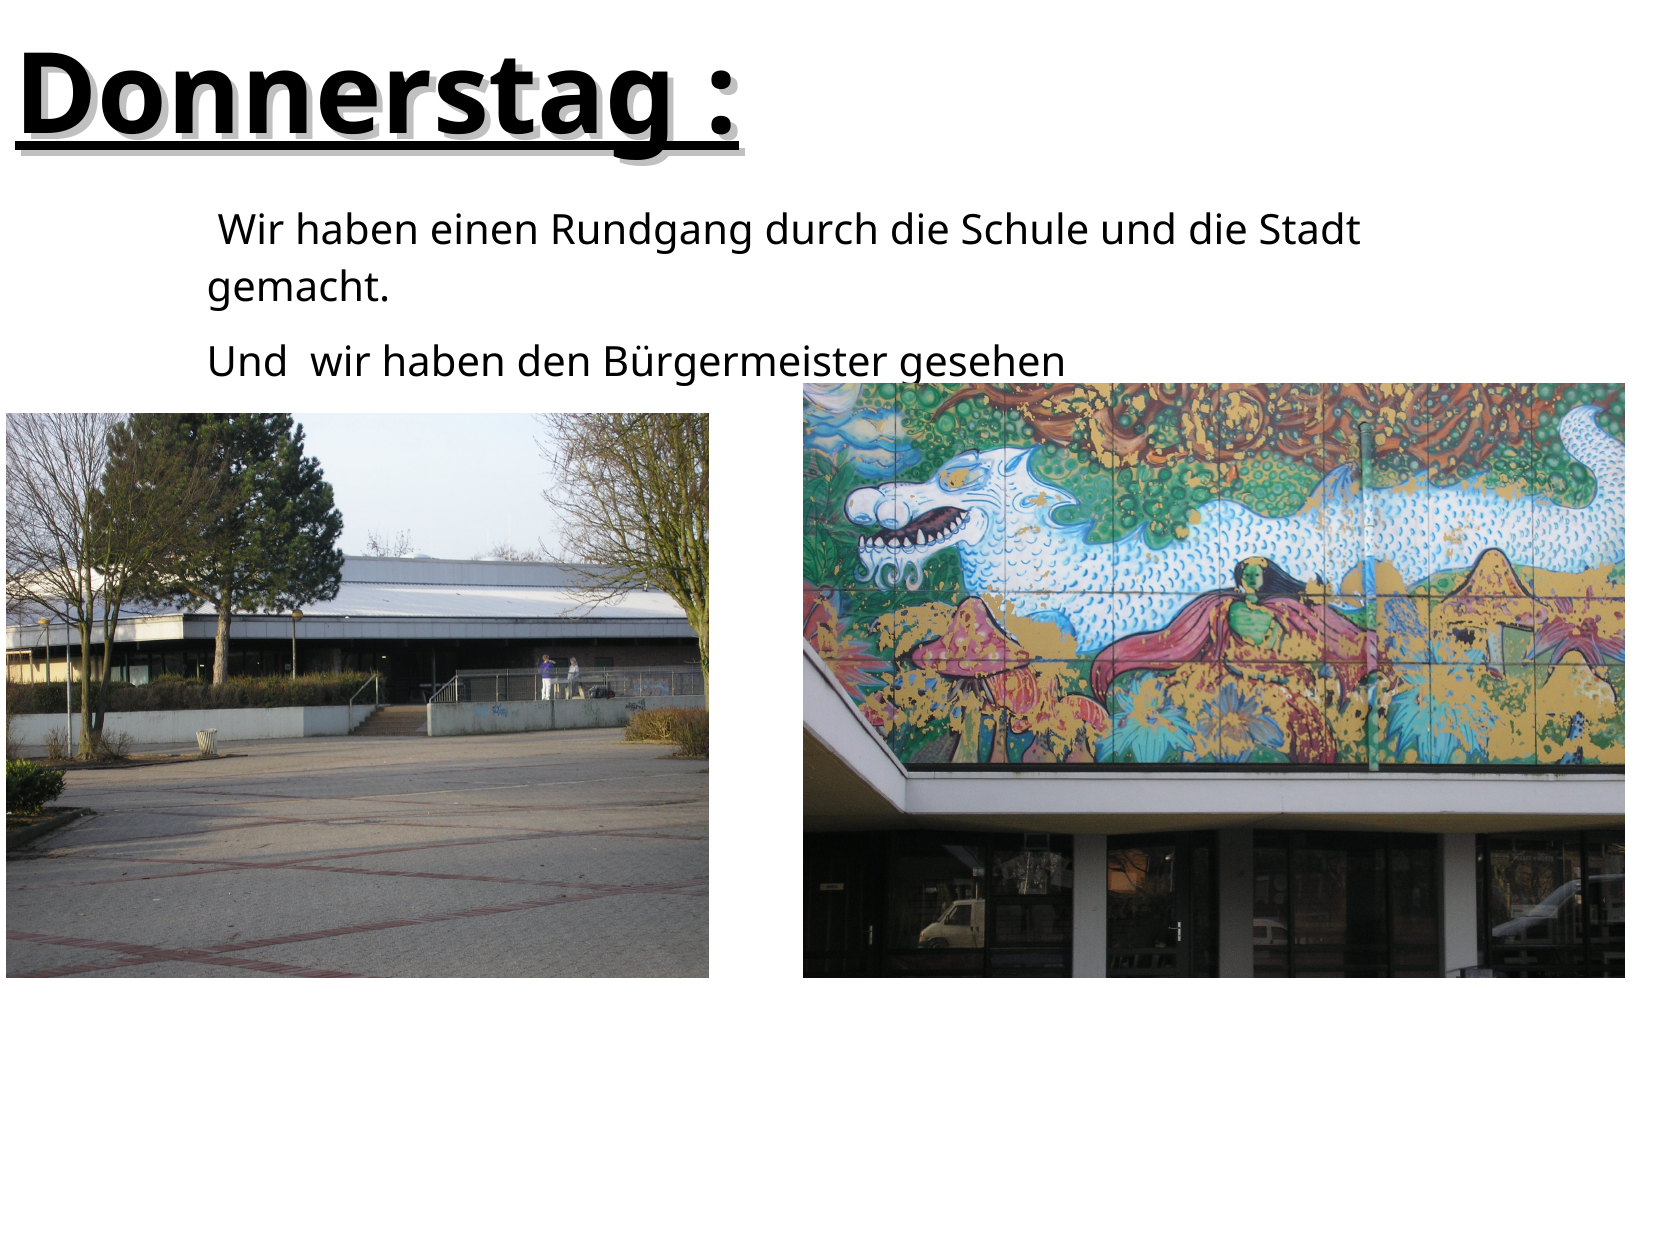

Donnerstag :
 Wir haben einen Rundgang durch die Schule und die Stadt gemacht.
Und wir haben den Bürgermeister gesehen